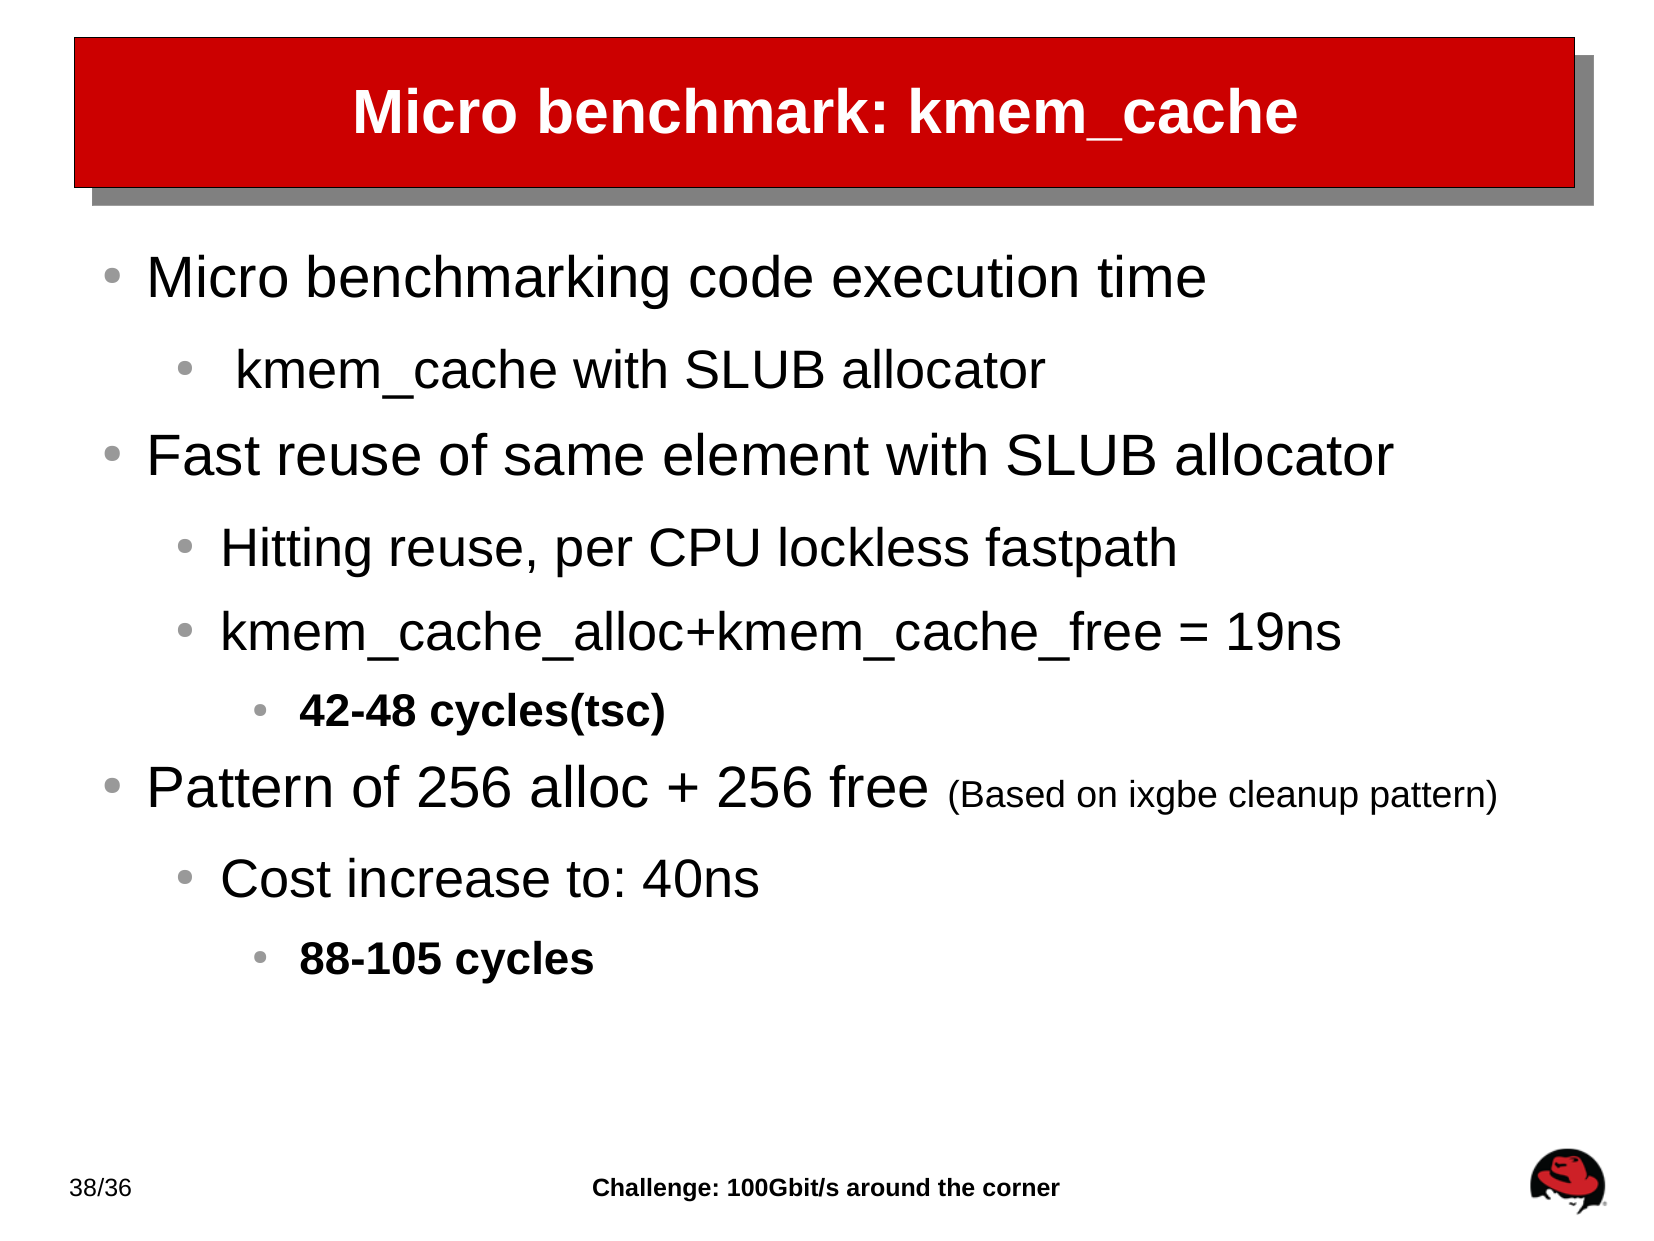

# Micro benchmark: kmem_cache
Micro benchmarking code execution time
 kmem_cache with SLUB allocator
Fast reuse of same element with SLUB allocator
Hitting reuse, per CPU lockless fastpath
kmem_cache_alloc+kmem_cache_free = 19ns
42-48 cycles(tsc)
Pattern of 256 alloc + 256 free (Based on ixgbe cleanup pattern)
Cost increase to: 40ns
88-105 cycles